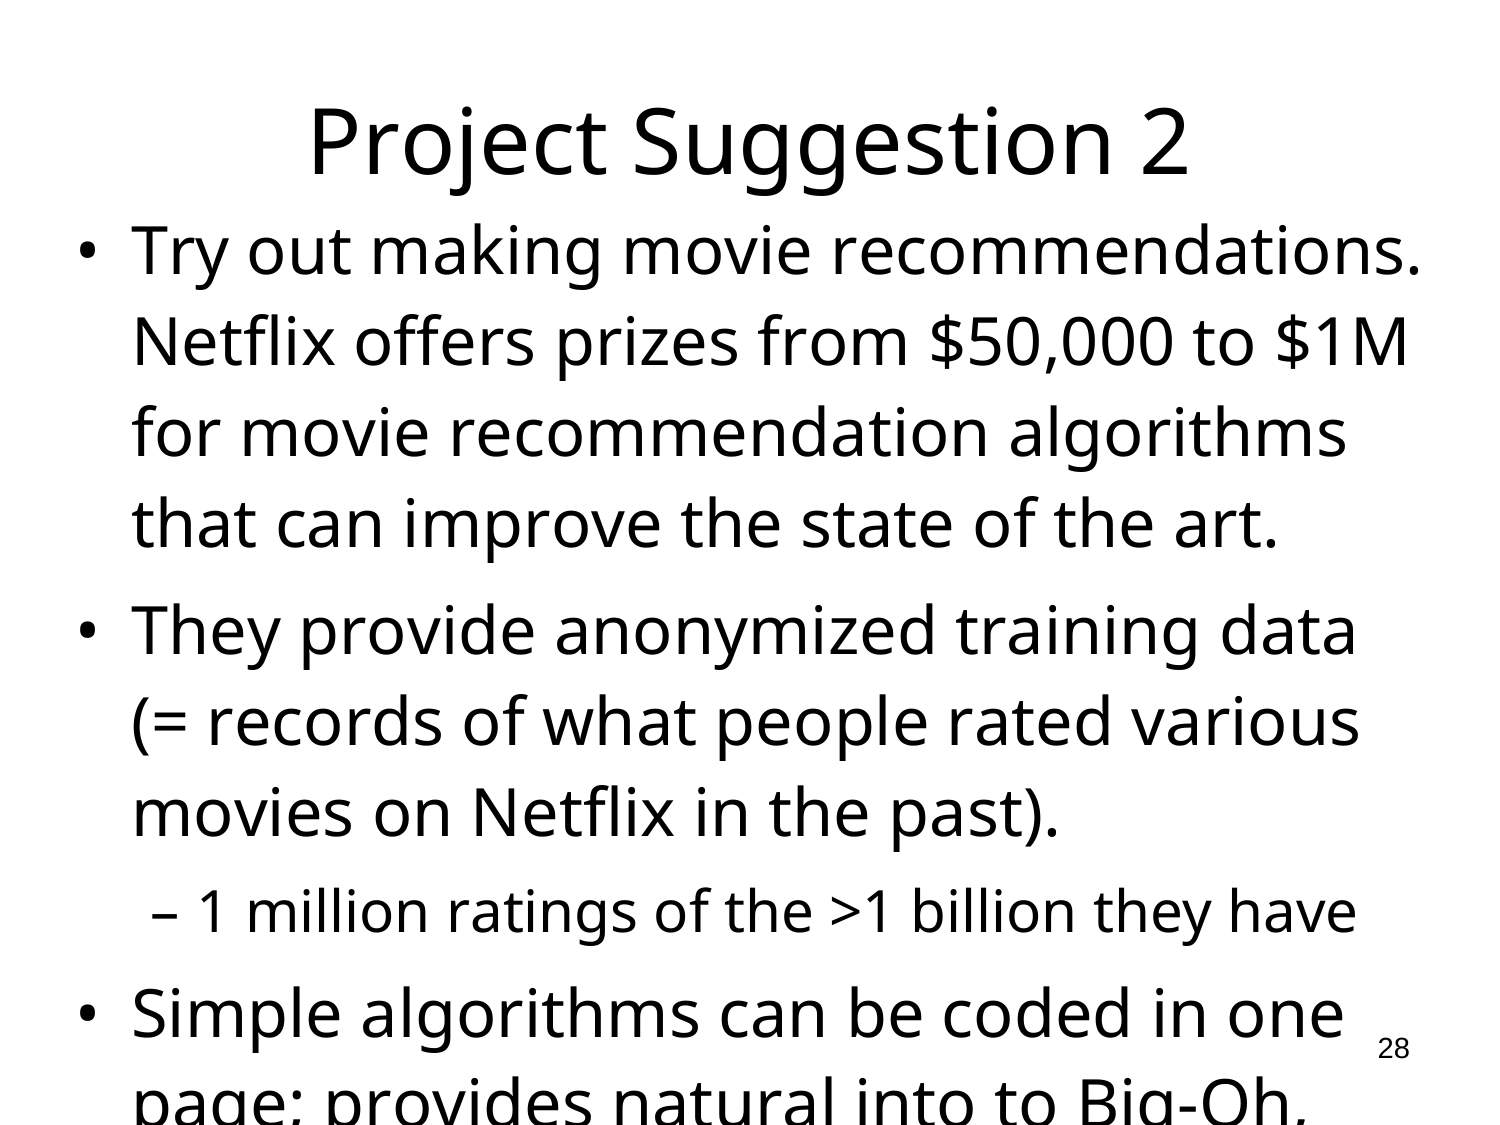

# Project Suggestion 2
Try out making movie recommendations. Netflix offers prizes from $50,000 to $1M for movie recommendation algorithms that can improve the state of the art.
They provide anonymized training data (= records of what people rated various movies on Netflix in the past).
1 million ratings of the >1 billion they have
Simple algorithms can be coded in one page; provides natural into to Big-Oh, etc.
http://www.netflixprize.com/
28